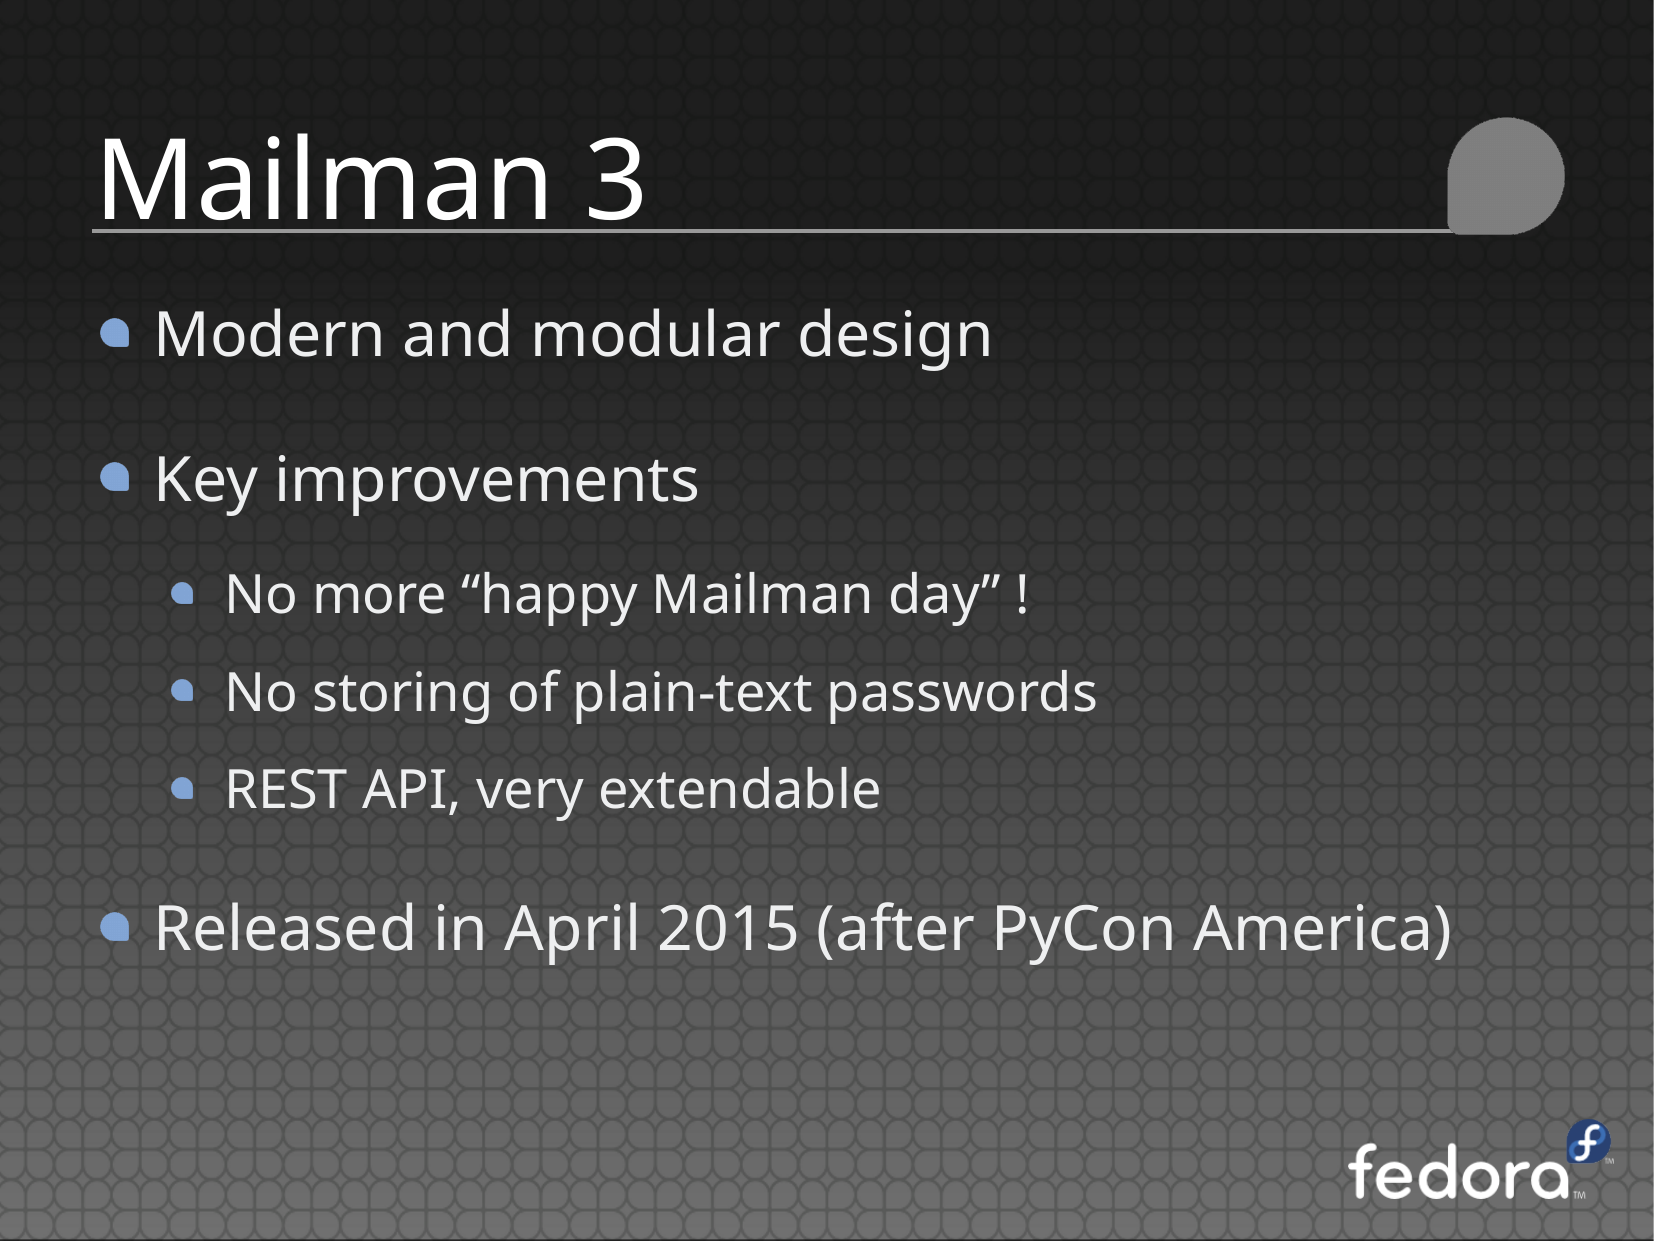

Mailman 3
# Modern and modular design
Key improvements
No more “happy Mailman day” !
No storing of plain-text passwords
REST API, very extendable
Released in April 2015 (after PyCon America)